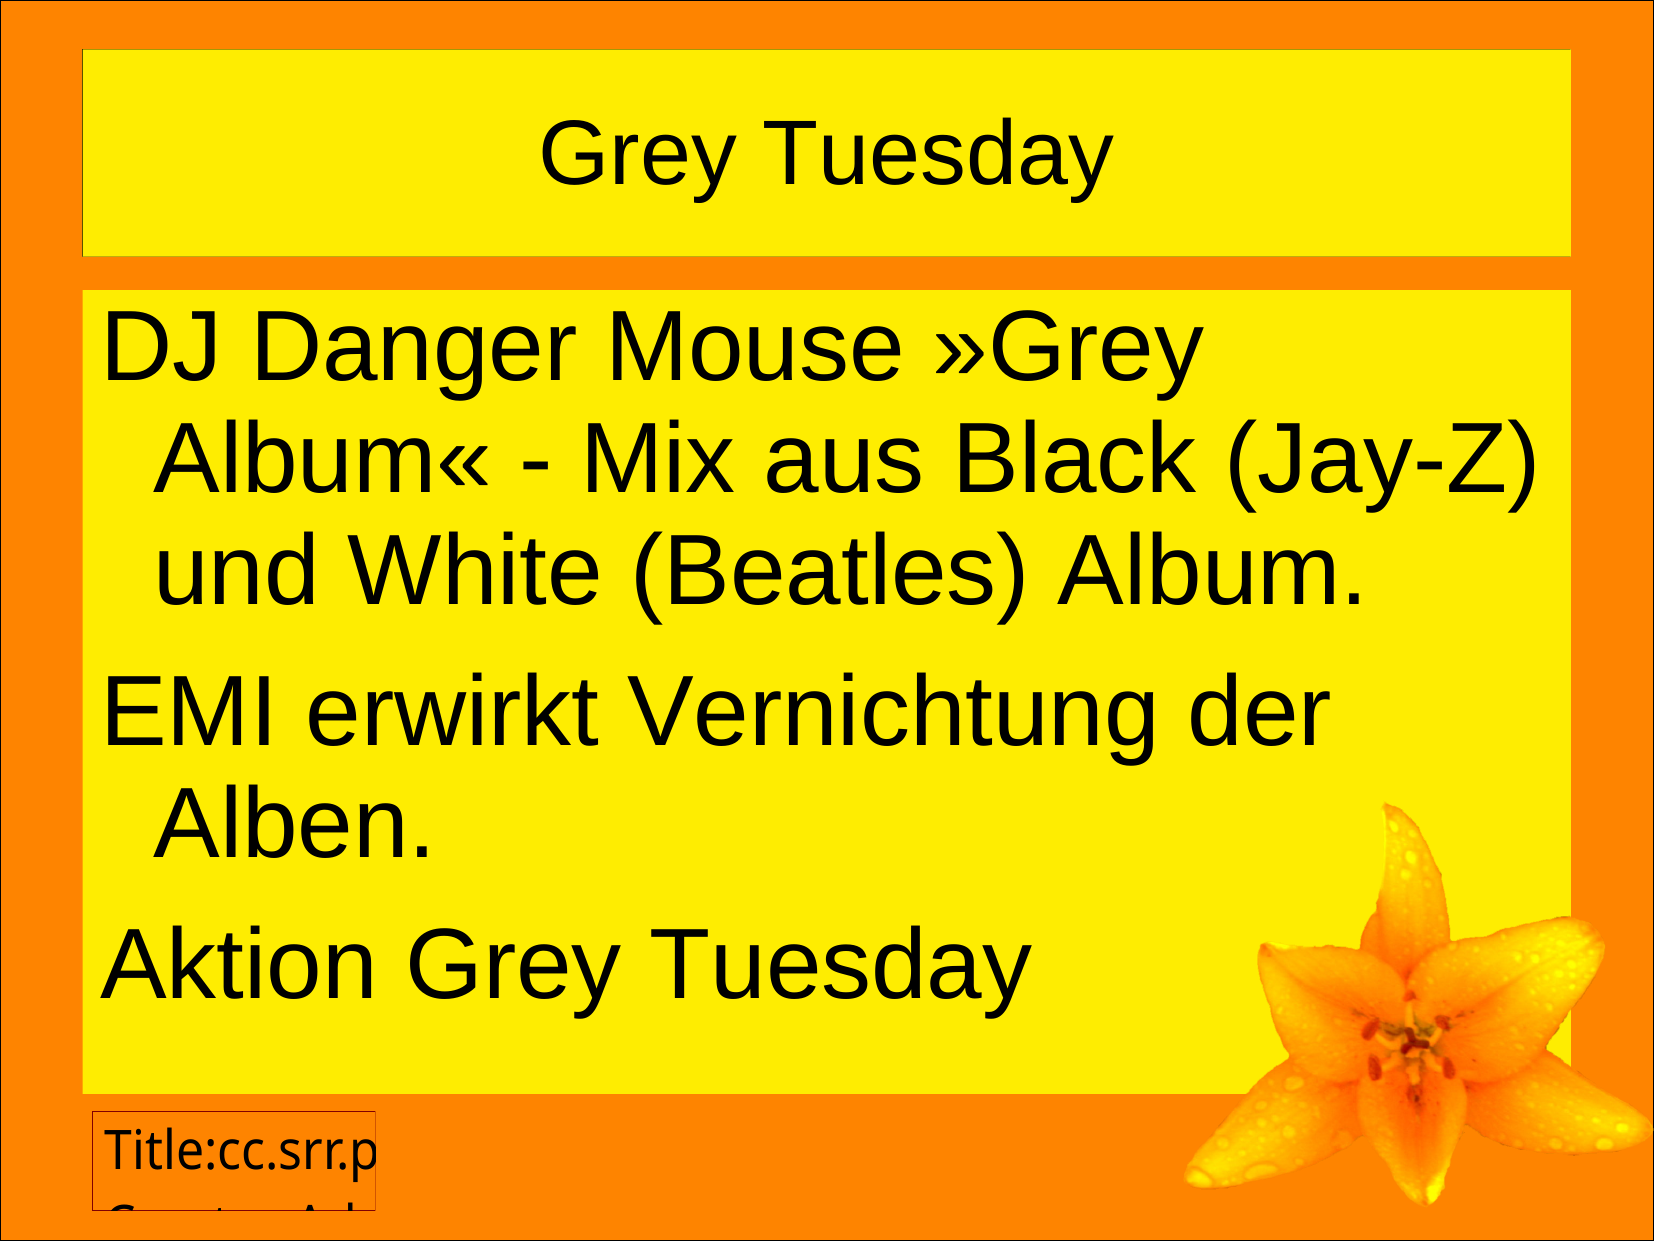

# Grey Tuesday
DJ Danger Mouse »Grey Album« - Mix aus Black (Jay-Z) und White (Beatles) Album.
EMI erwirkt Vernichtung der Alben.
Aktion Grey Tuesday